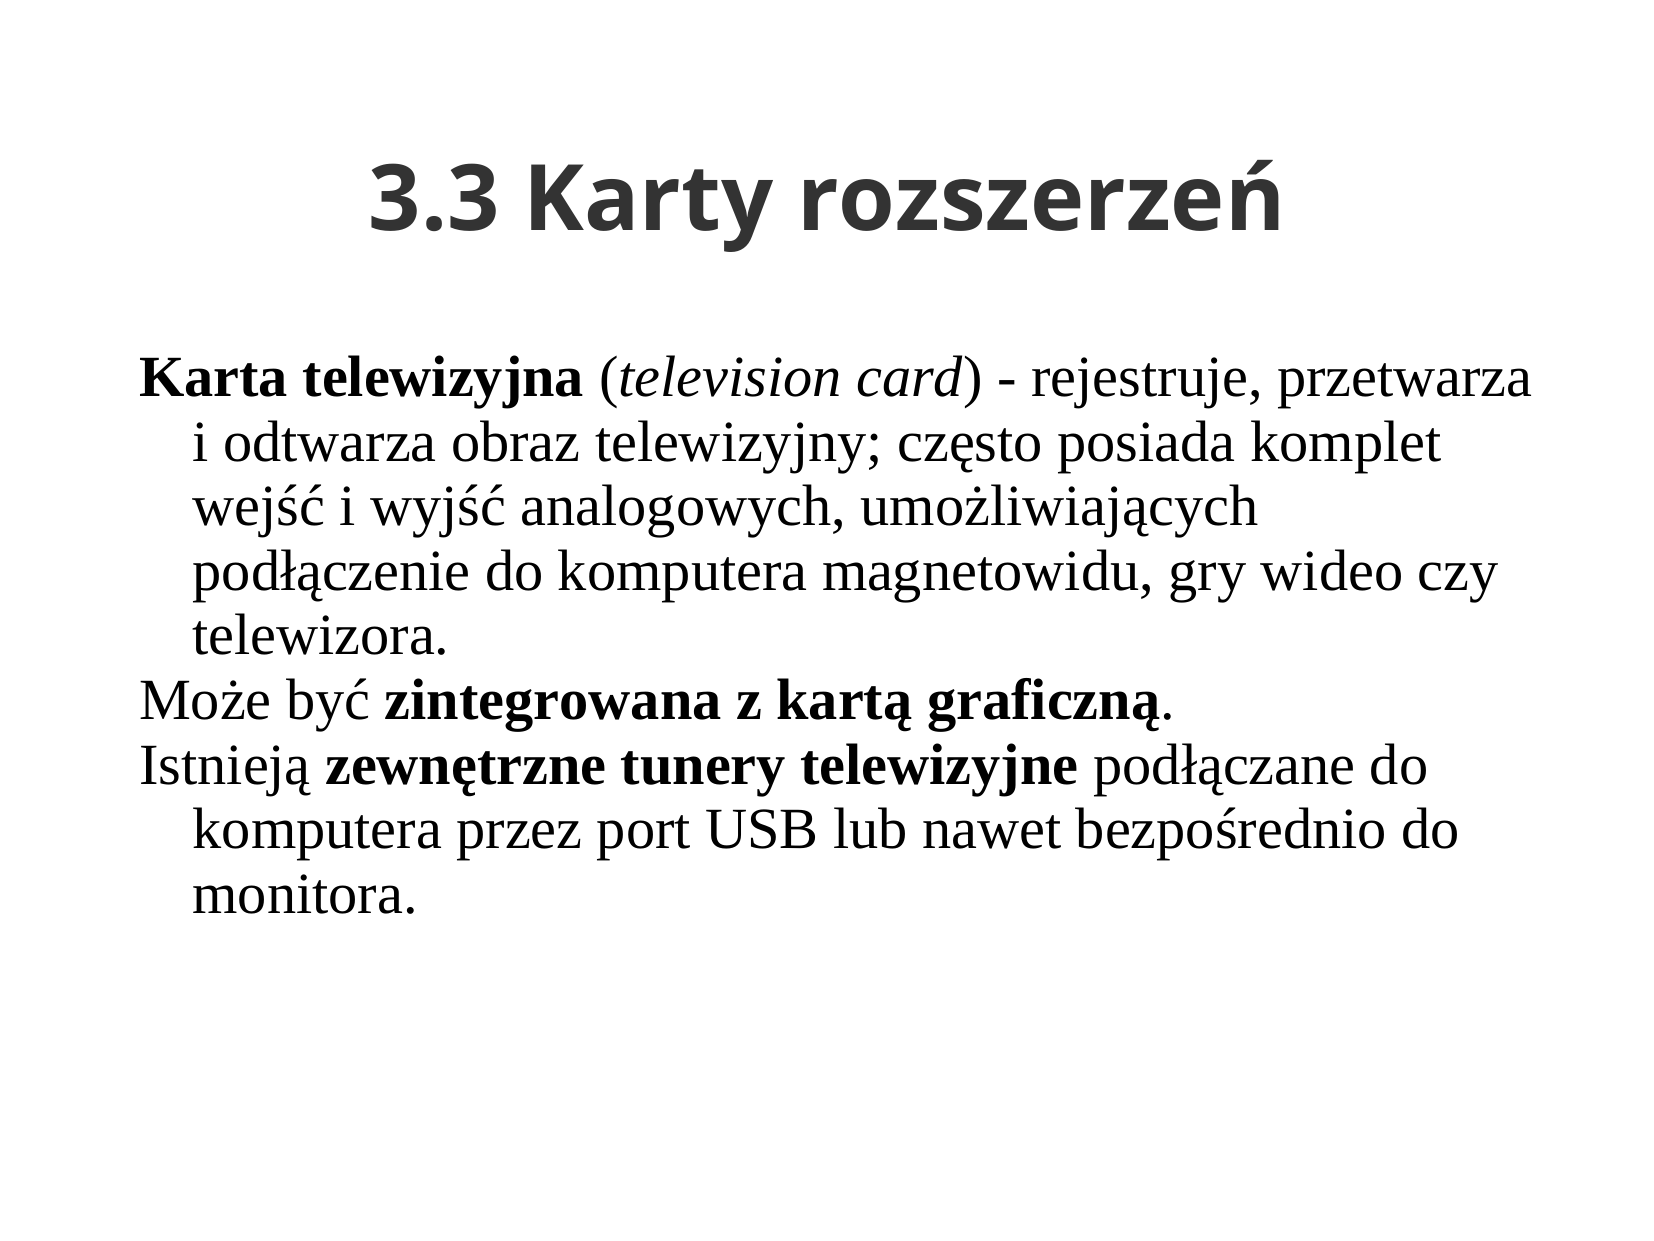

# 3.3 Karty rozszerzeń
Karta telewizyjna (television card) - rejestruje, przetwarza i odtwarza obraz telewizyjny; często posiada komplet wejść i wyjść analogowych, umożliwiających podłączenie do komputera magnetowidu, gry wideo czy telewizora.
Może być zintegrowana z kartą graficzną.
Istnieją zewnętrzne tunery telewizyjne podłączane do komputera przez port USB lub nawet bezpośrednio do monitora.